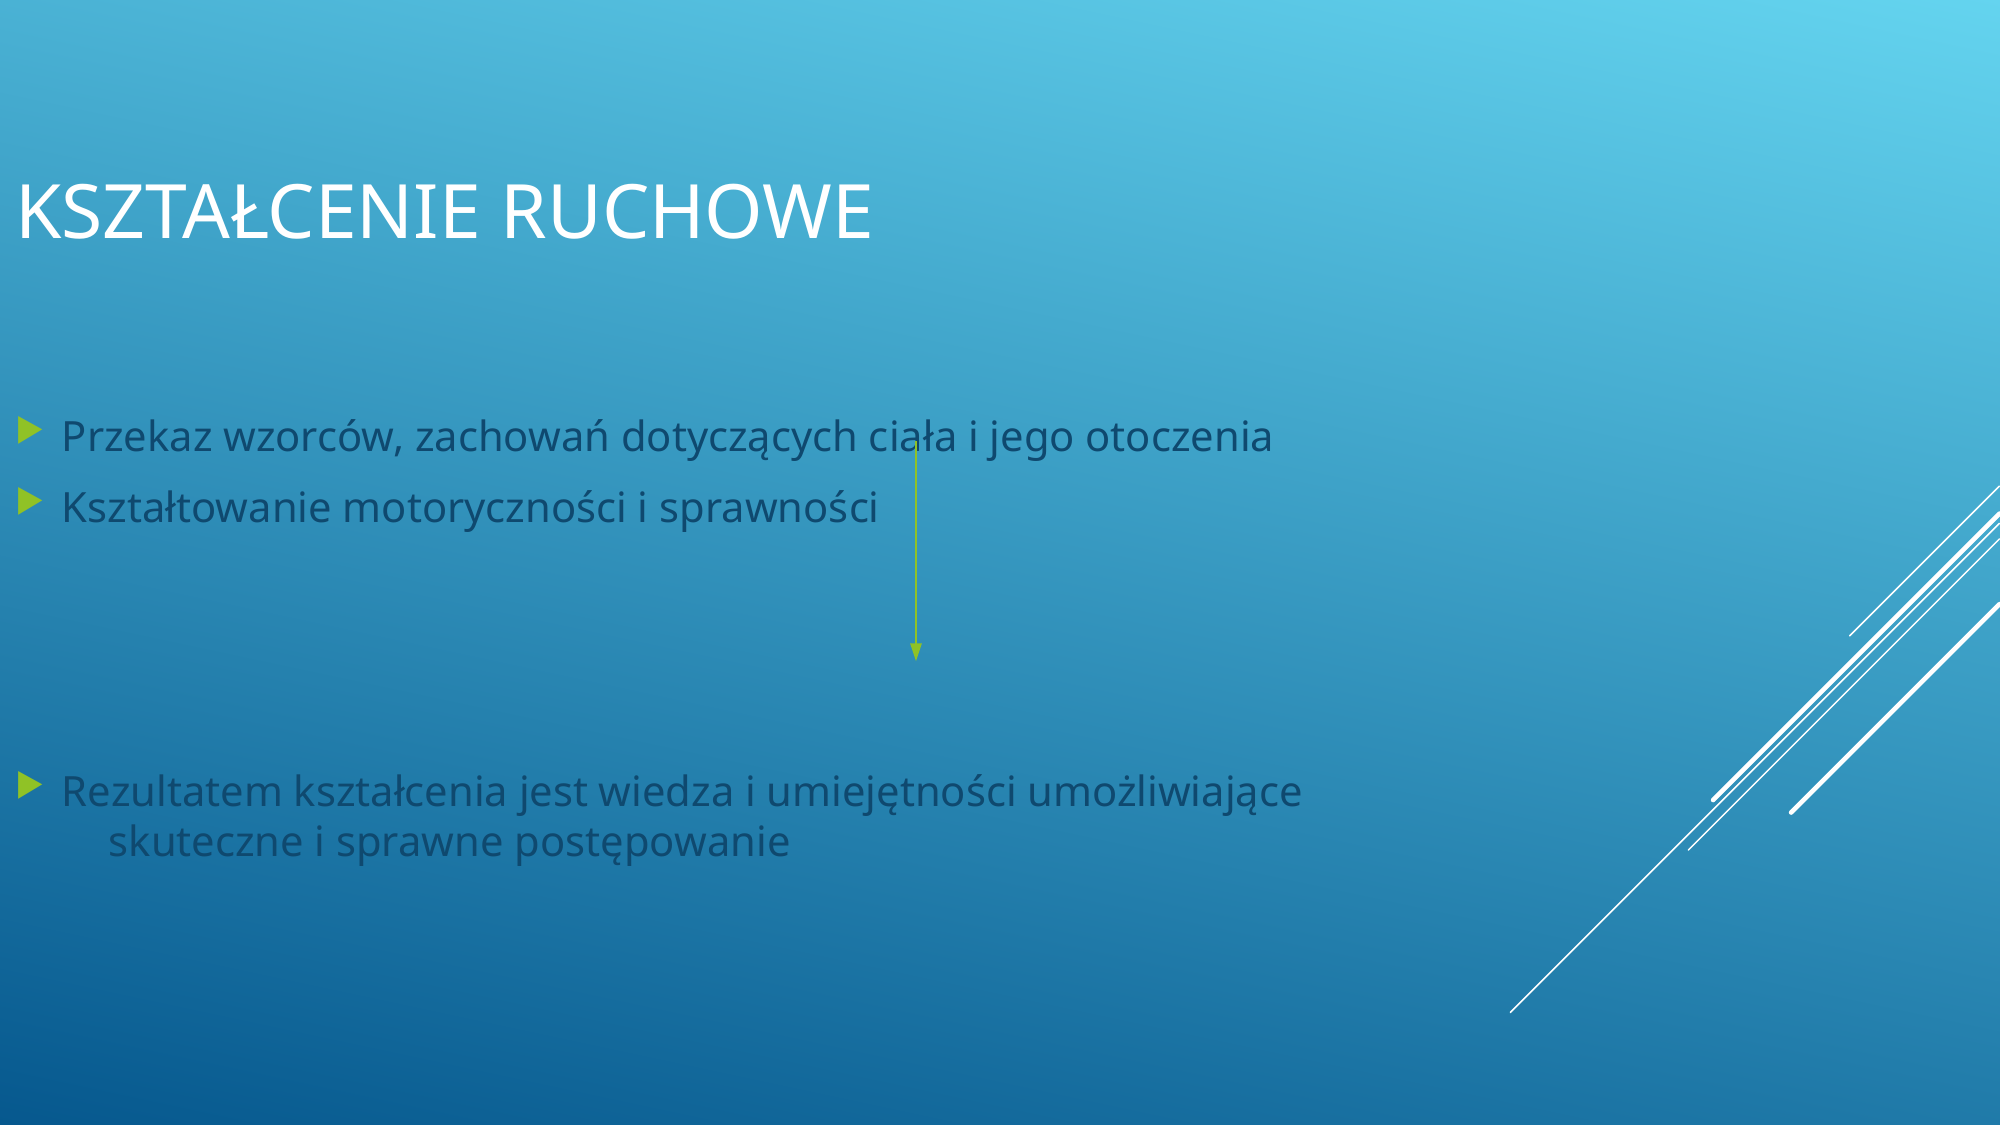

# KSZTAŁCENIE RUCHOWE
Przekaz wzorców, zachowań dotyczących ciała i jego otoczenia
Kształtowanie motoryczności i sprawności
Rezultatem kształcenia jest wiedza i umiejętności umożliwiające skuteczne i sprawne postępowanie